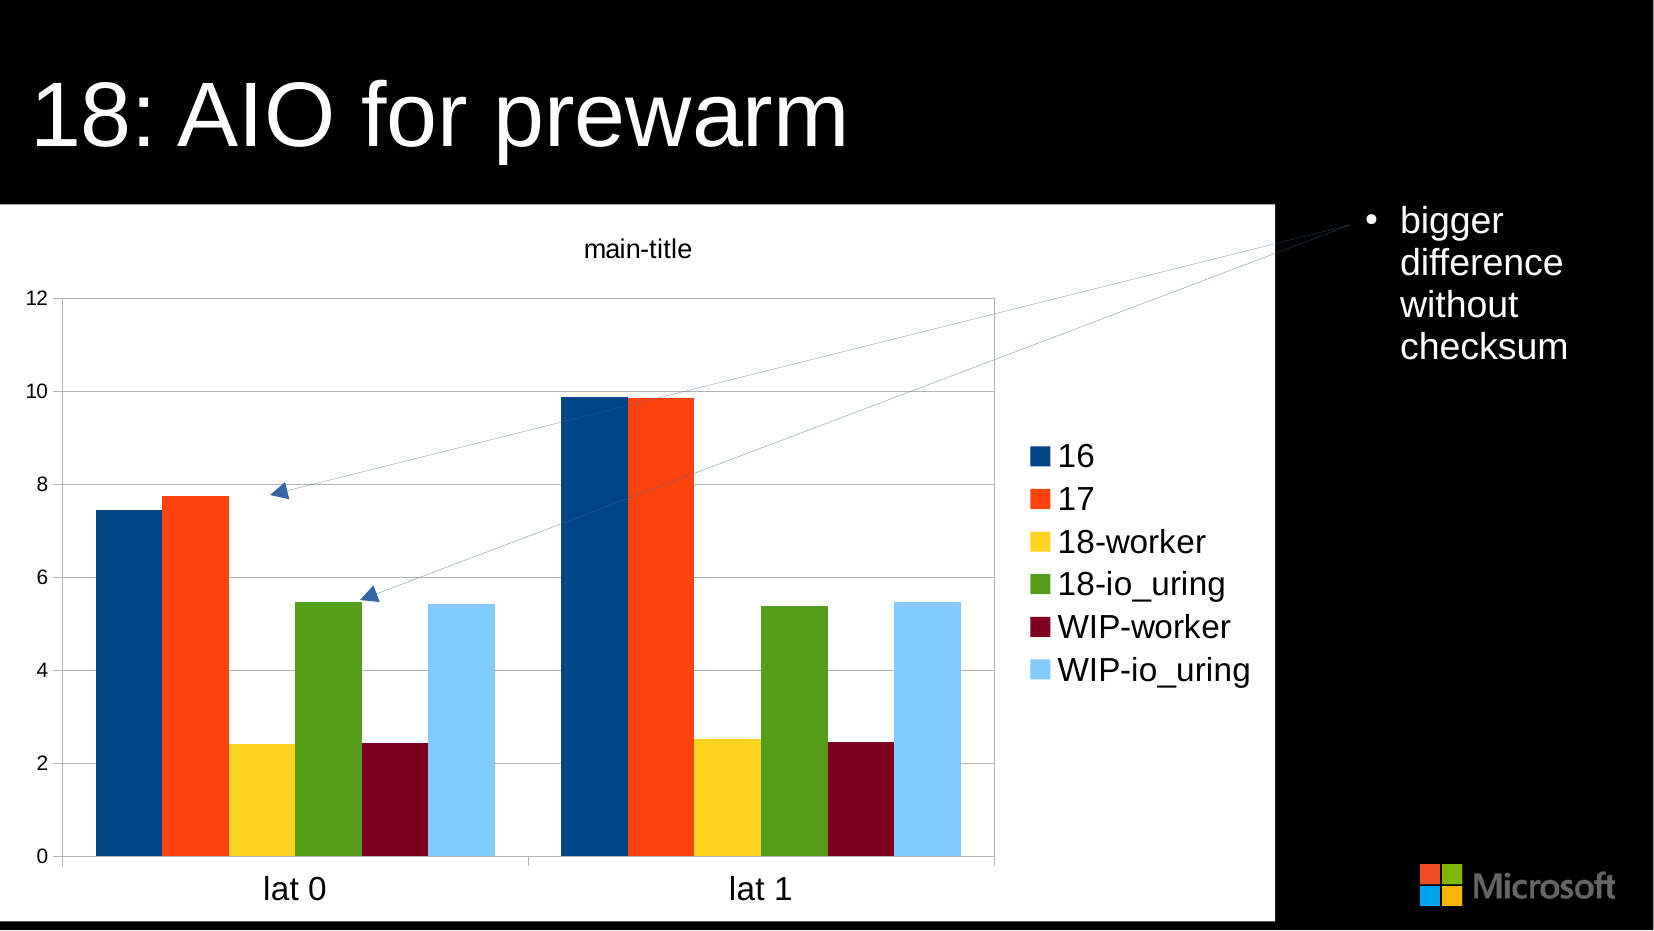

# 18: AIO for prewarm
bigger difference without checksum
### Chart: main-title
| Category | 16 | 17 | 18-worker | 18-io_uring | WIP-worker | WIP-io_uring |
|---|---|---|---|---|---|---|
| lat 0 | 7.46 | 7.75 | 2.42 | 5.48 | 2.43 | 5.43 |
| lat 1 | 9.89 | 9.86 | 2.52 | 5.38 | 2.47 | 5.48 |